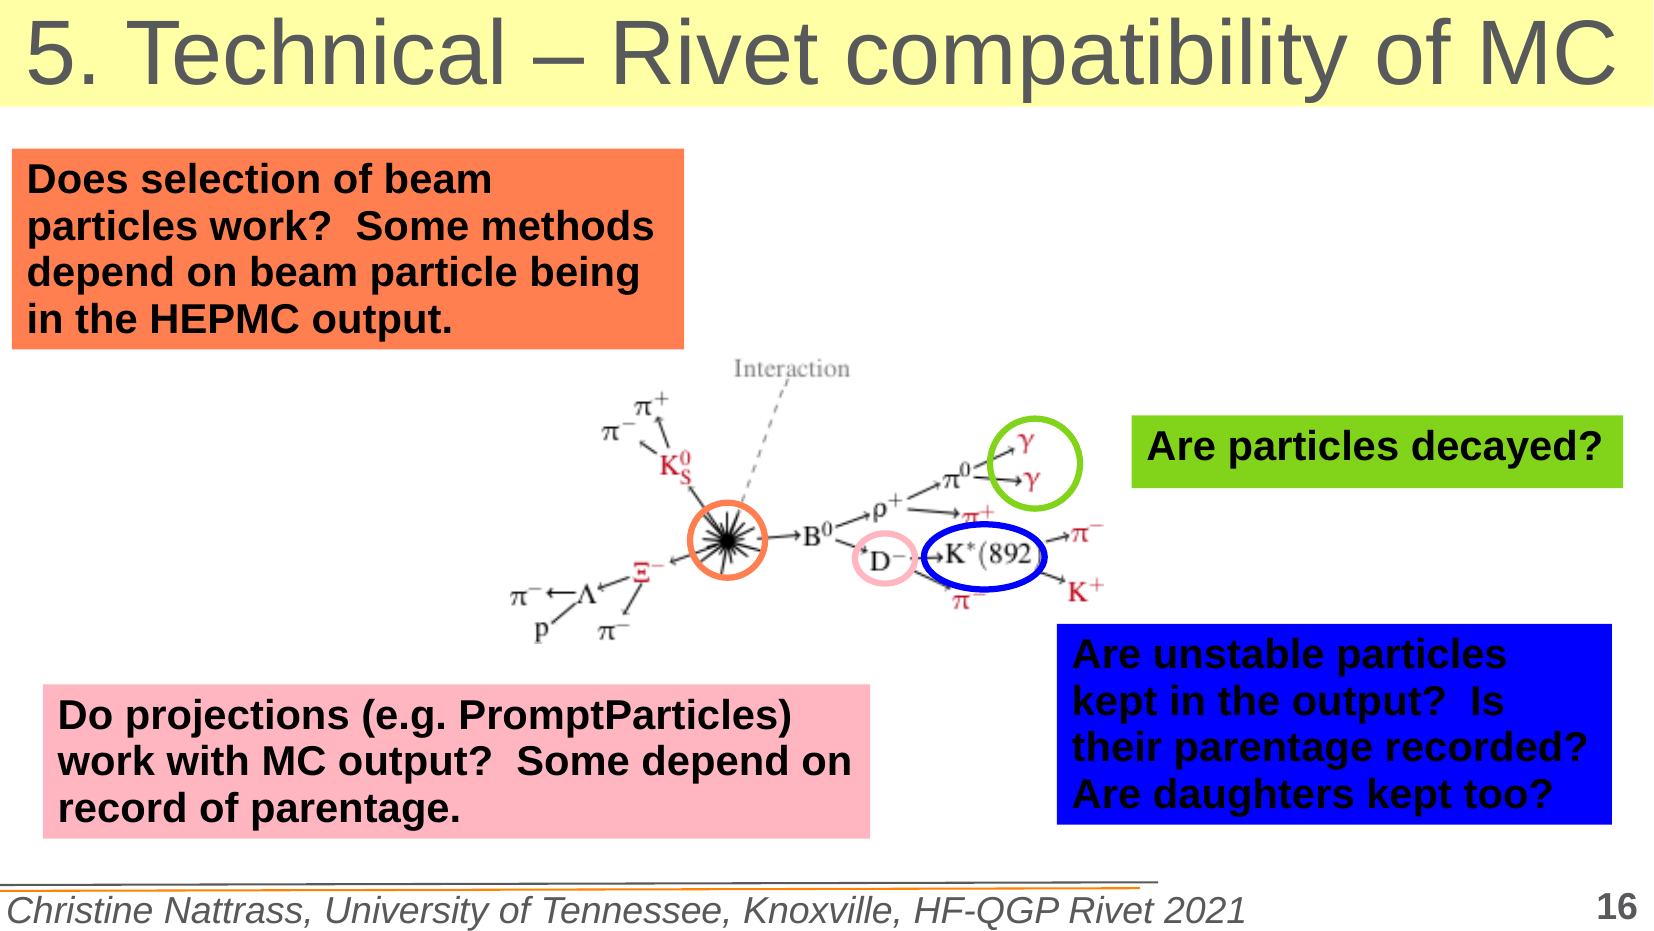

# 5. Technical – Rivet compatibility of MC
Does selection of beam particles work? Some methods depend on beam particle being in the HEPMC output.
Are particles decayed?
Are unstable particles kept in the output? Is their parentage recorded? Are daughters kept too?
Do projections (e.g. PromptParticles) work with MC output? Some depend on record of parentage.